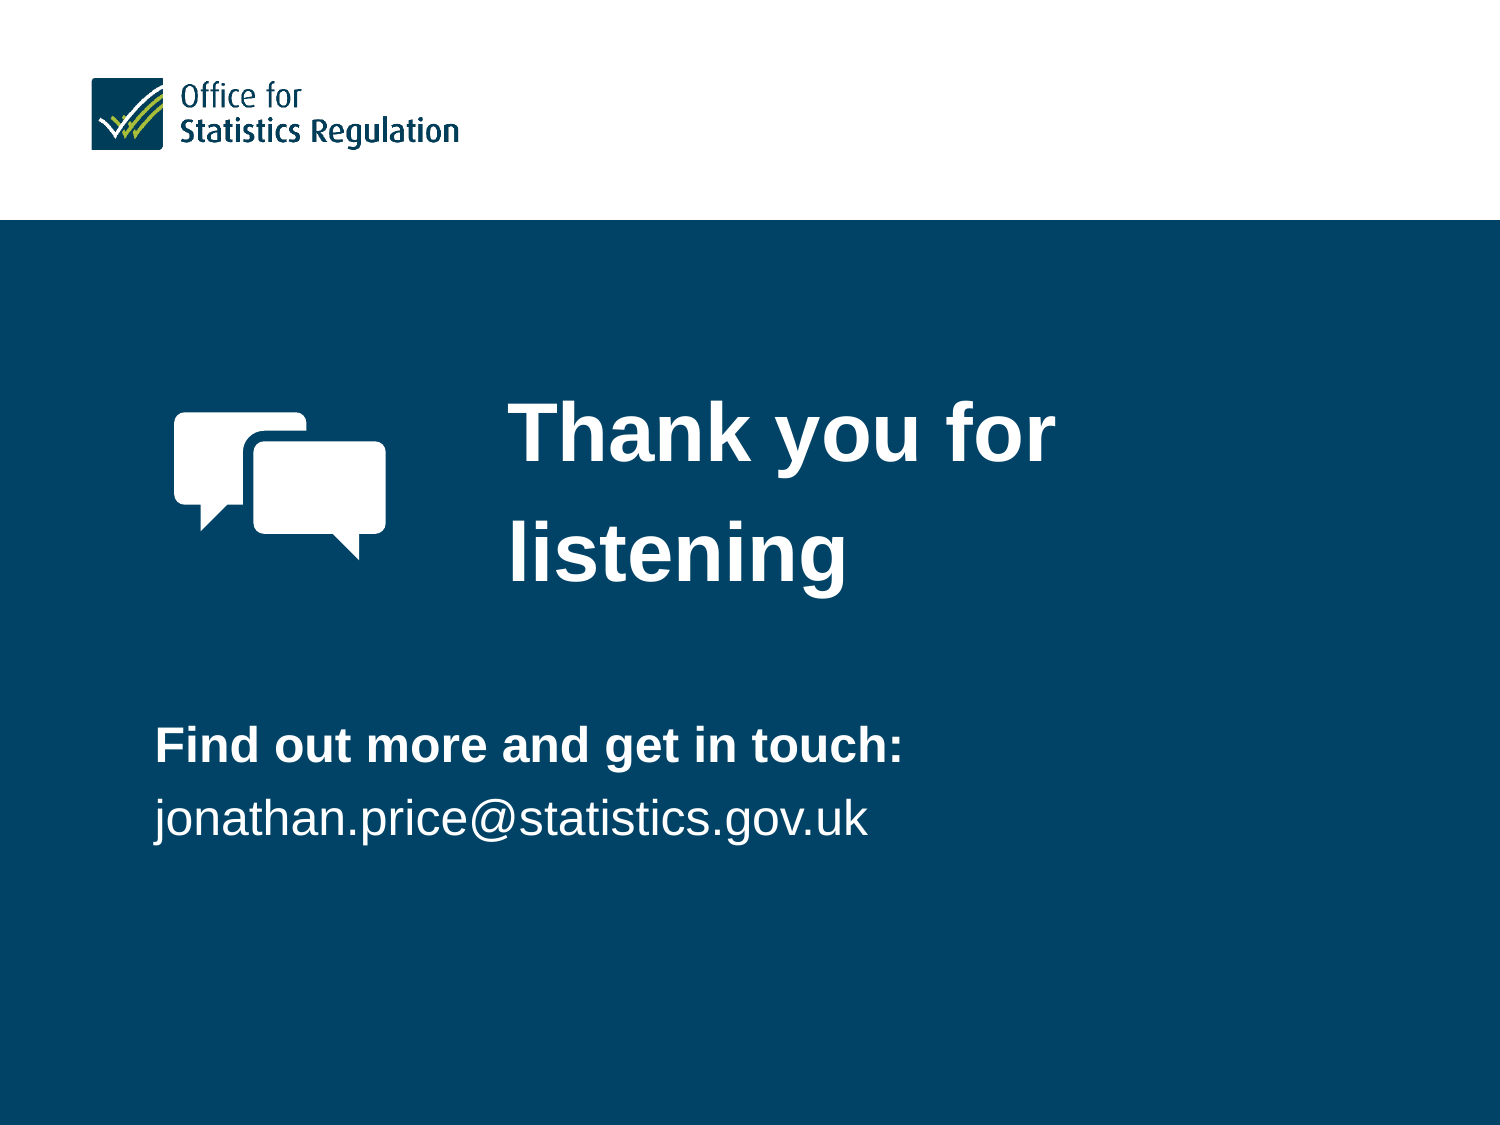

Thank you for listening
Find out more and get in touch:
jonathan.price@statistics.gov.uk​